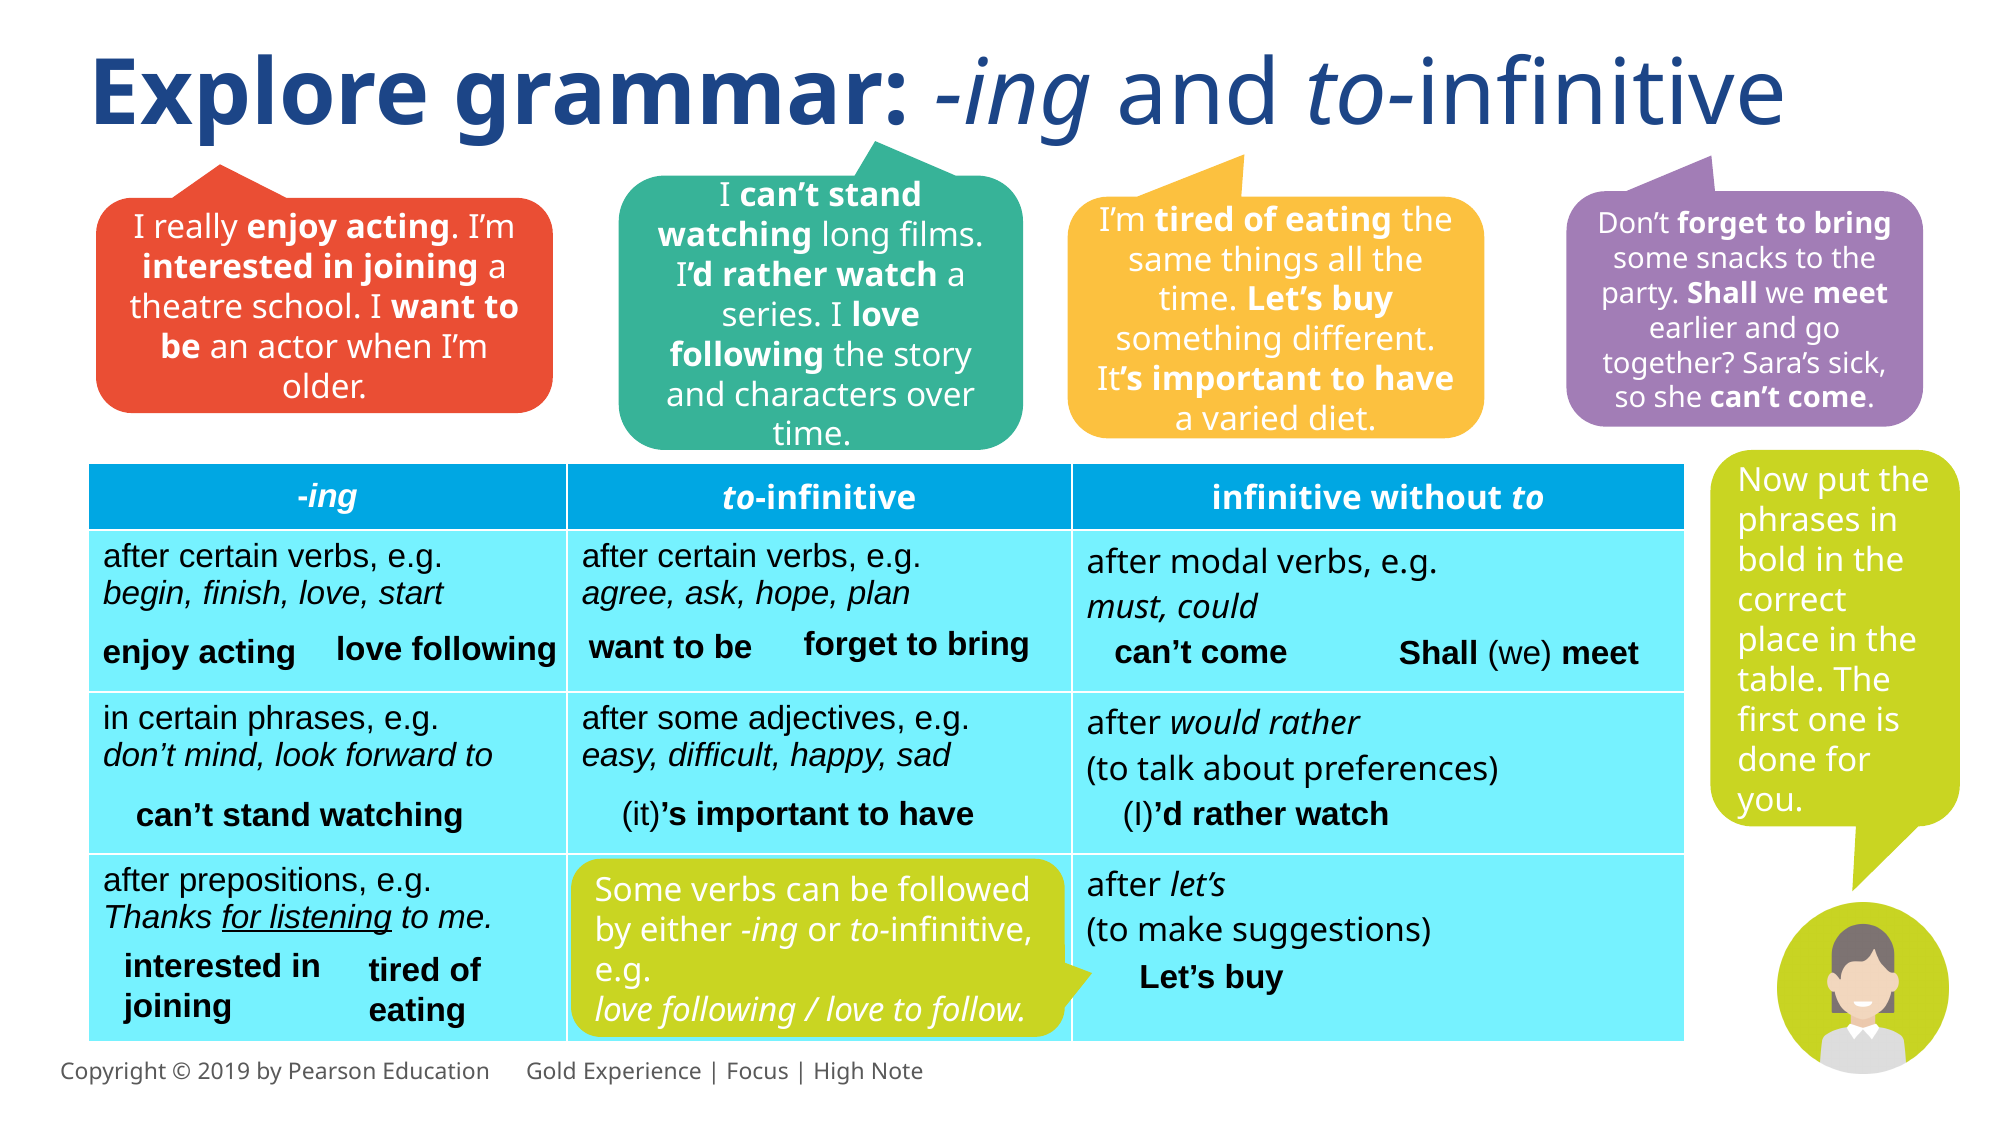

# Explore grammar: -ing and to-infinitive
I can’t stand watching long films. I’d rather watch a series. I love following the story and characters over time.
Don’t forget to bring some snacks to the party. Shall we meet earlier and go together? Sara’s sick, so she can’t come.
I’m tired of eating the same things all the time. Let’s buy something different. It’s important to have a varied diet.
I really enjoy acting. I’m interested in joining a theatre school. I want to be an actor when I’m older.
Now put the phrases in bold in the correct place in the table. The first one is done for you.
| -ing | to-infinitive | infinitive without to |
| --- | --- | --- |
| after certain verbs, e.g. begin, finish, love, start | after certain verbs, e.g. agree, ask, hope, plan | after modal verbs, e.g. must, could |
| in certain phrases, e.g. don’t mind, look forward to | after some adjectives, e.g. easy, difficult, happy, sad | after would rather (to talk about preferences) |
| after prepositions, e.g. Thanks for listening to me. | | after let’s (to make suggestions) |
forget to bring
want to be
love following
can’t come
enjoy acting
Shall (we) meet
(it)’s important to have
(I)’d rather watch
can’t stand watching
Some verbs can be followed by either -ing or to-infinitive, e.g.
love following / love to follow.
interested in joining
tired of eating
Let’s buy
Copyright © 2019 by Pearson Education      Gold Experience | Focus | High Note